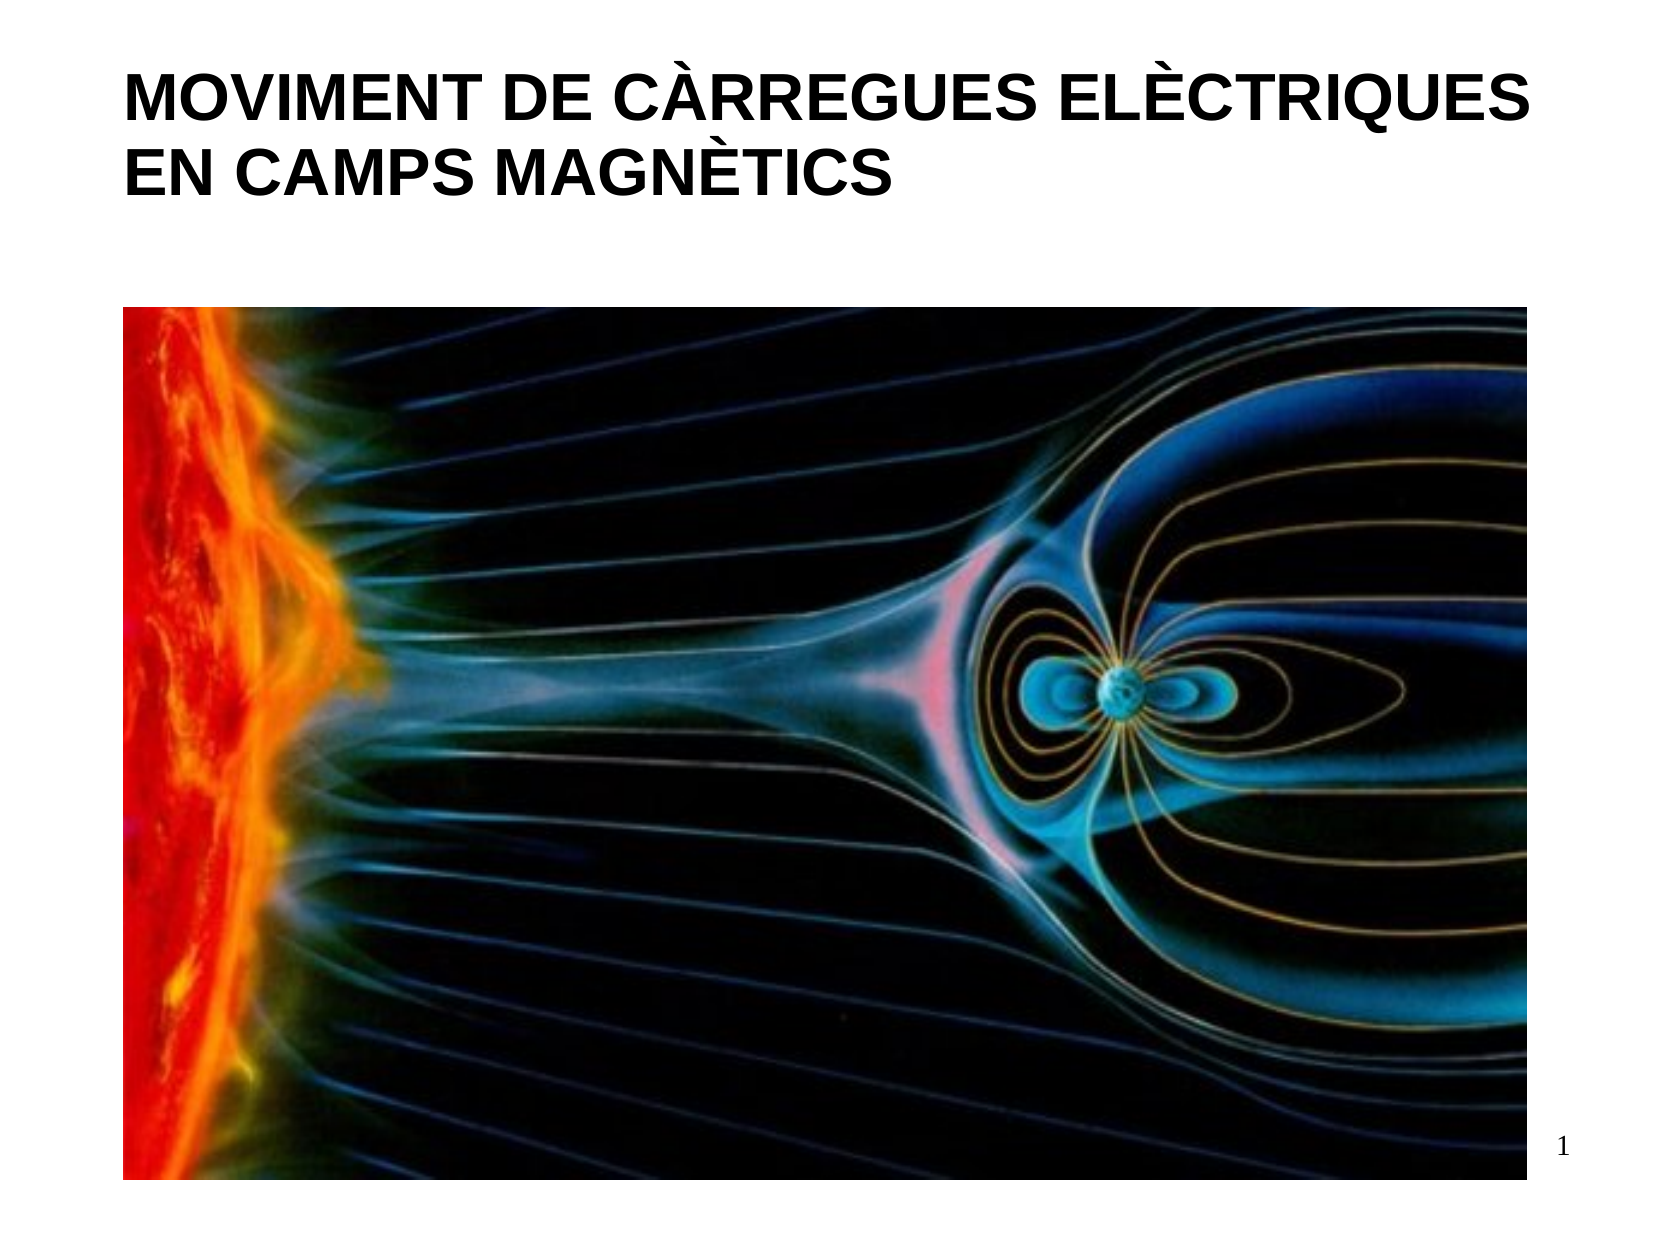

MOVIMENT DE CÀRREGUES ELÈCTRIQUES
EN CAMPS MAGNÈTICS
1